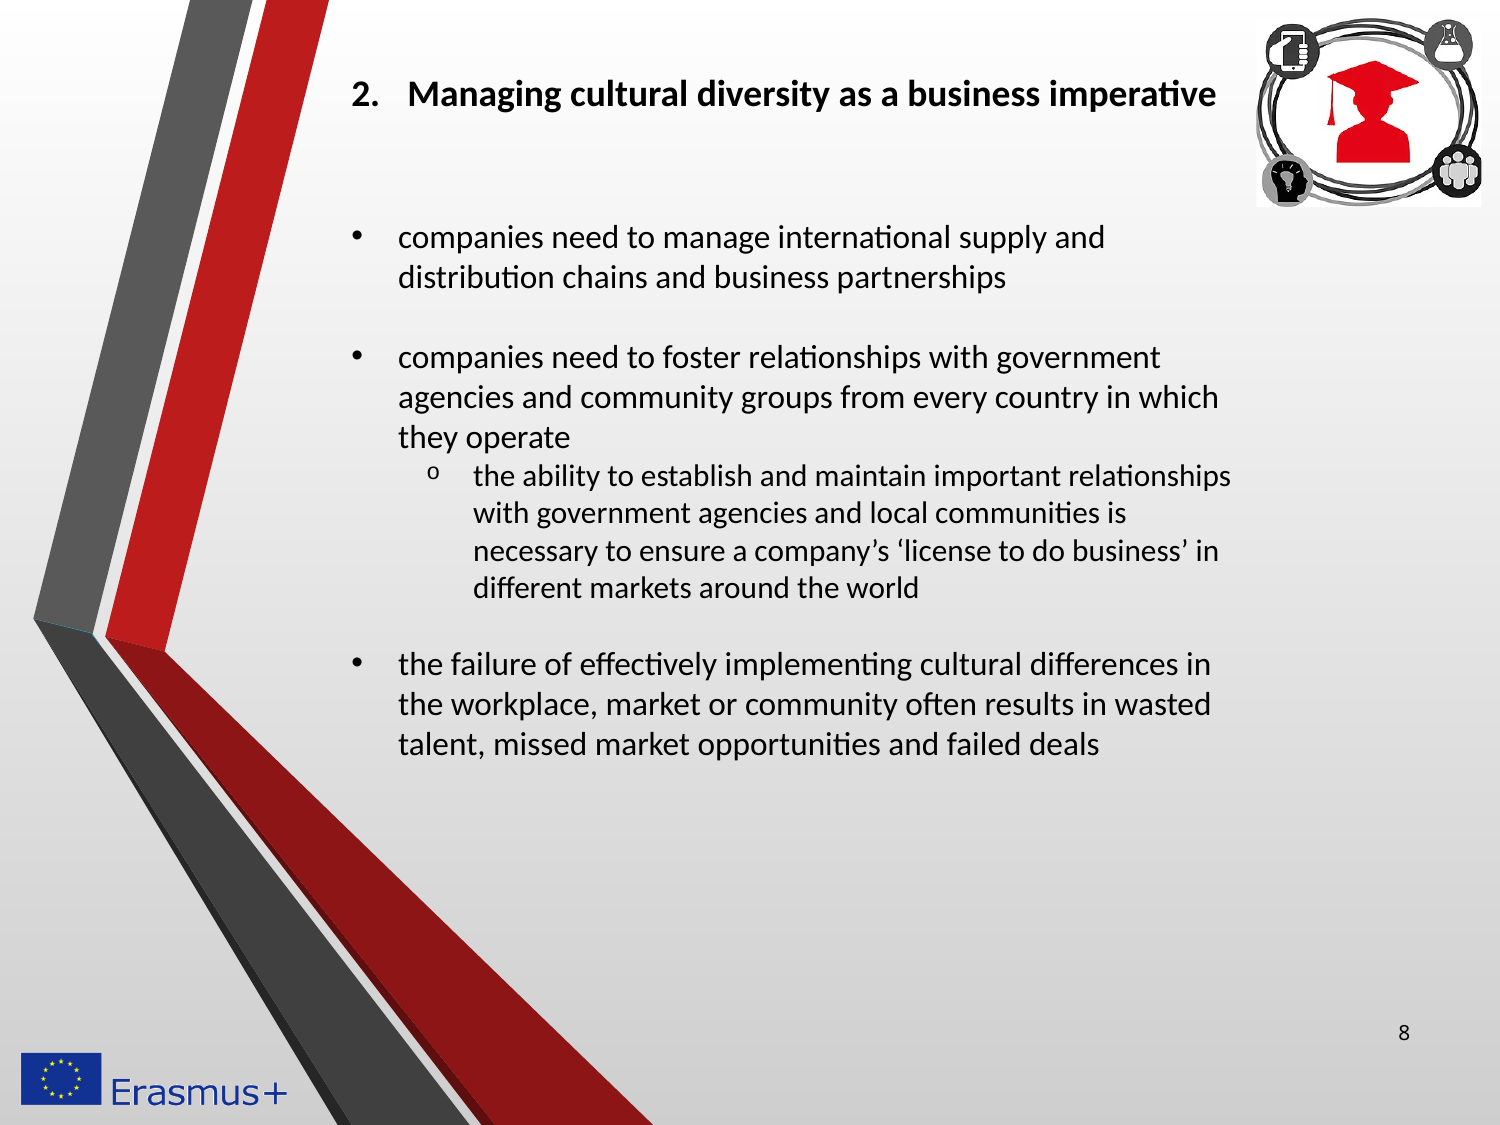

Managing cultural diversity as a business imperative
companies need to manage international supply and distribution chains and business partnerships
companies need to foster relationships with government agencies and community groups from every country in which they operate
the ability to establish and maintain important relationships with government agencies and local communities is necessary to ensure a company’s ‘license to do business’ in different markets around the world
the failure of effectively implementing cultural differences in the workplace, market or community often results in wasted talent, missed market opportunities and failed deals